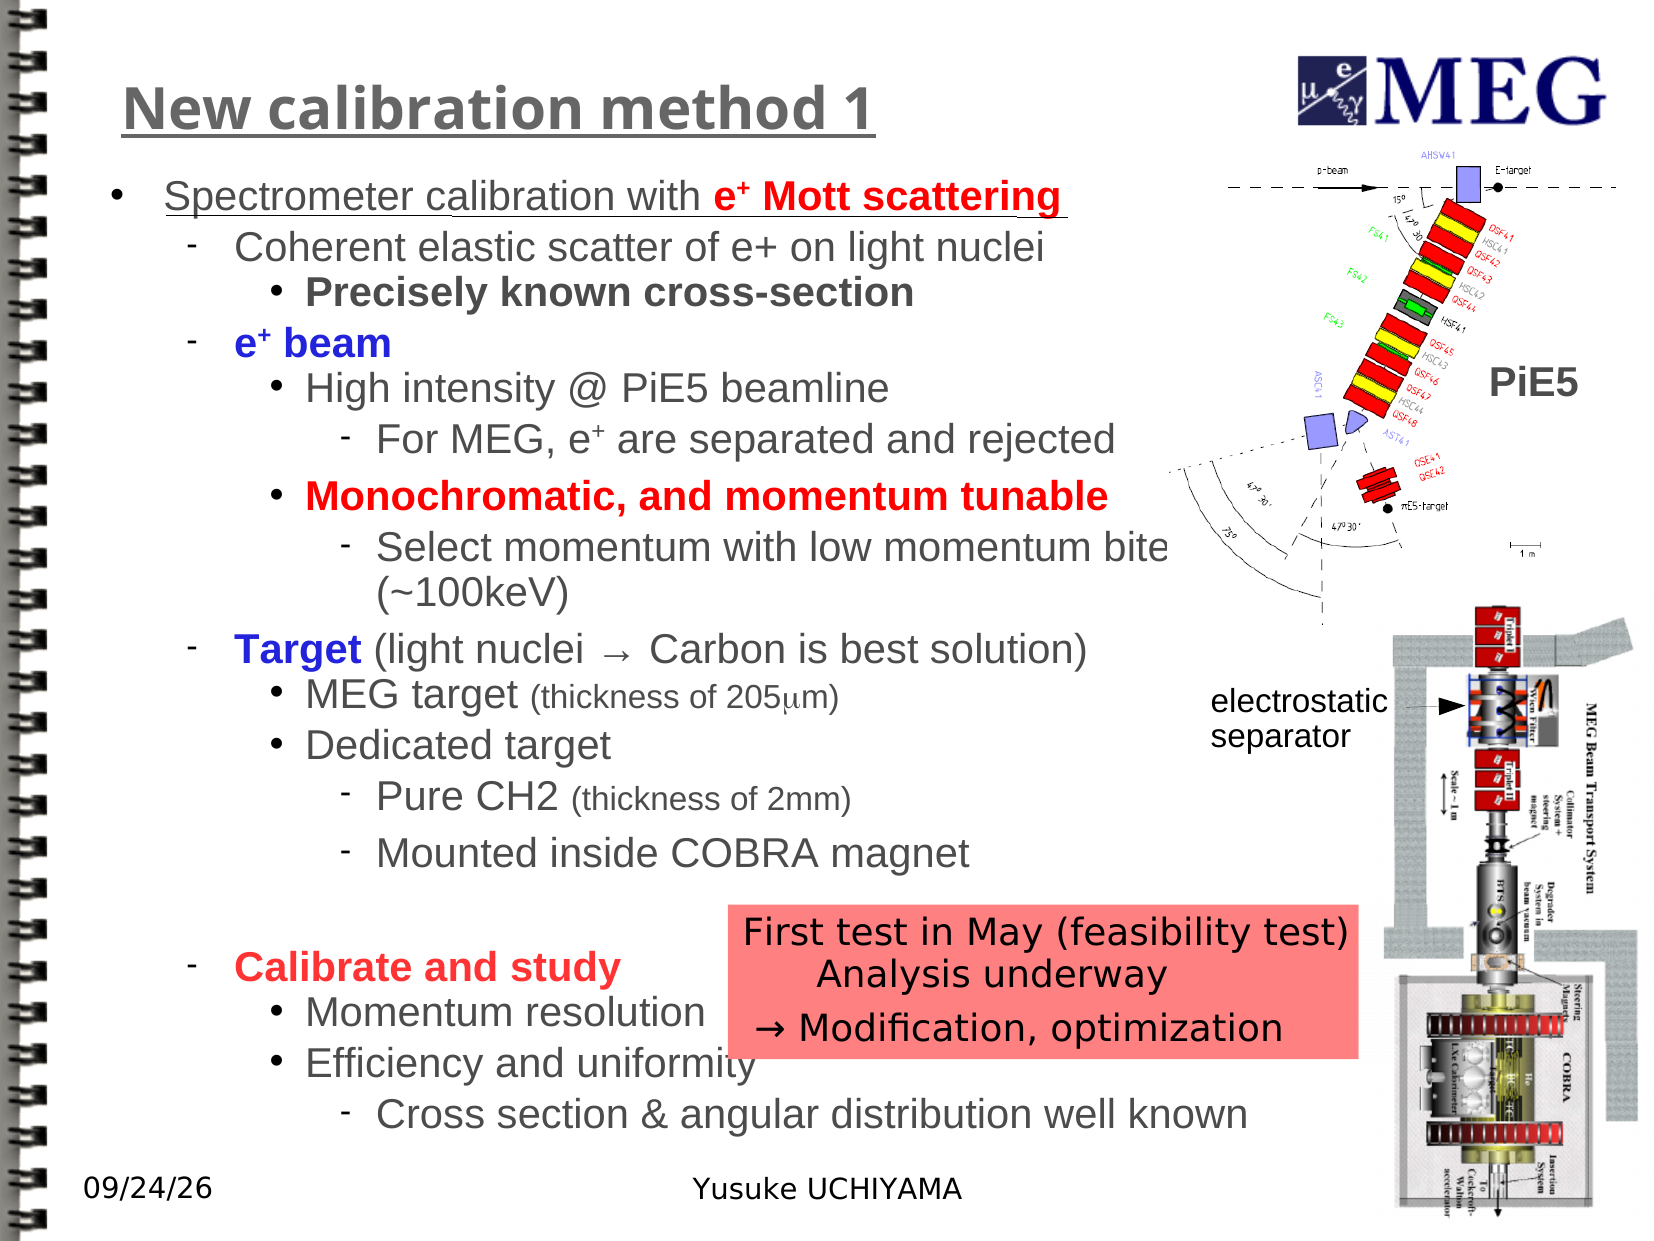

# New calibration method 1
Spectrometer calibration with e+ Mott scattering
Coherent elastic scatter of e+ on light nuclei
Precisely known cross-section
e+ beam
High intensity @ PiE5 beamline
For MEG, e+ are separated and rejected
Monochromatic, and momentum tunable
Select momentum with low momentum bite (~100keV)
Target (light nuclei → Carbon is best solution)
MEG target (thickness of 205mm)
Dedicated target
Pure CH2 (thickness of 2mm)
Mounted inside COBRA magnet
Calibrate and study
Momentum resolution
Efficiency and uniformity
Cross section & angular distribution well known
PiE5
electrostatic
separator
First test in May (feasibility test)
	Analysis underway
 → Modification, optimization
13
Yusuke UCHIYAMA